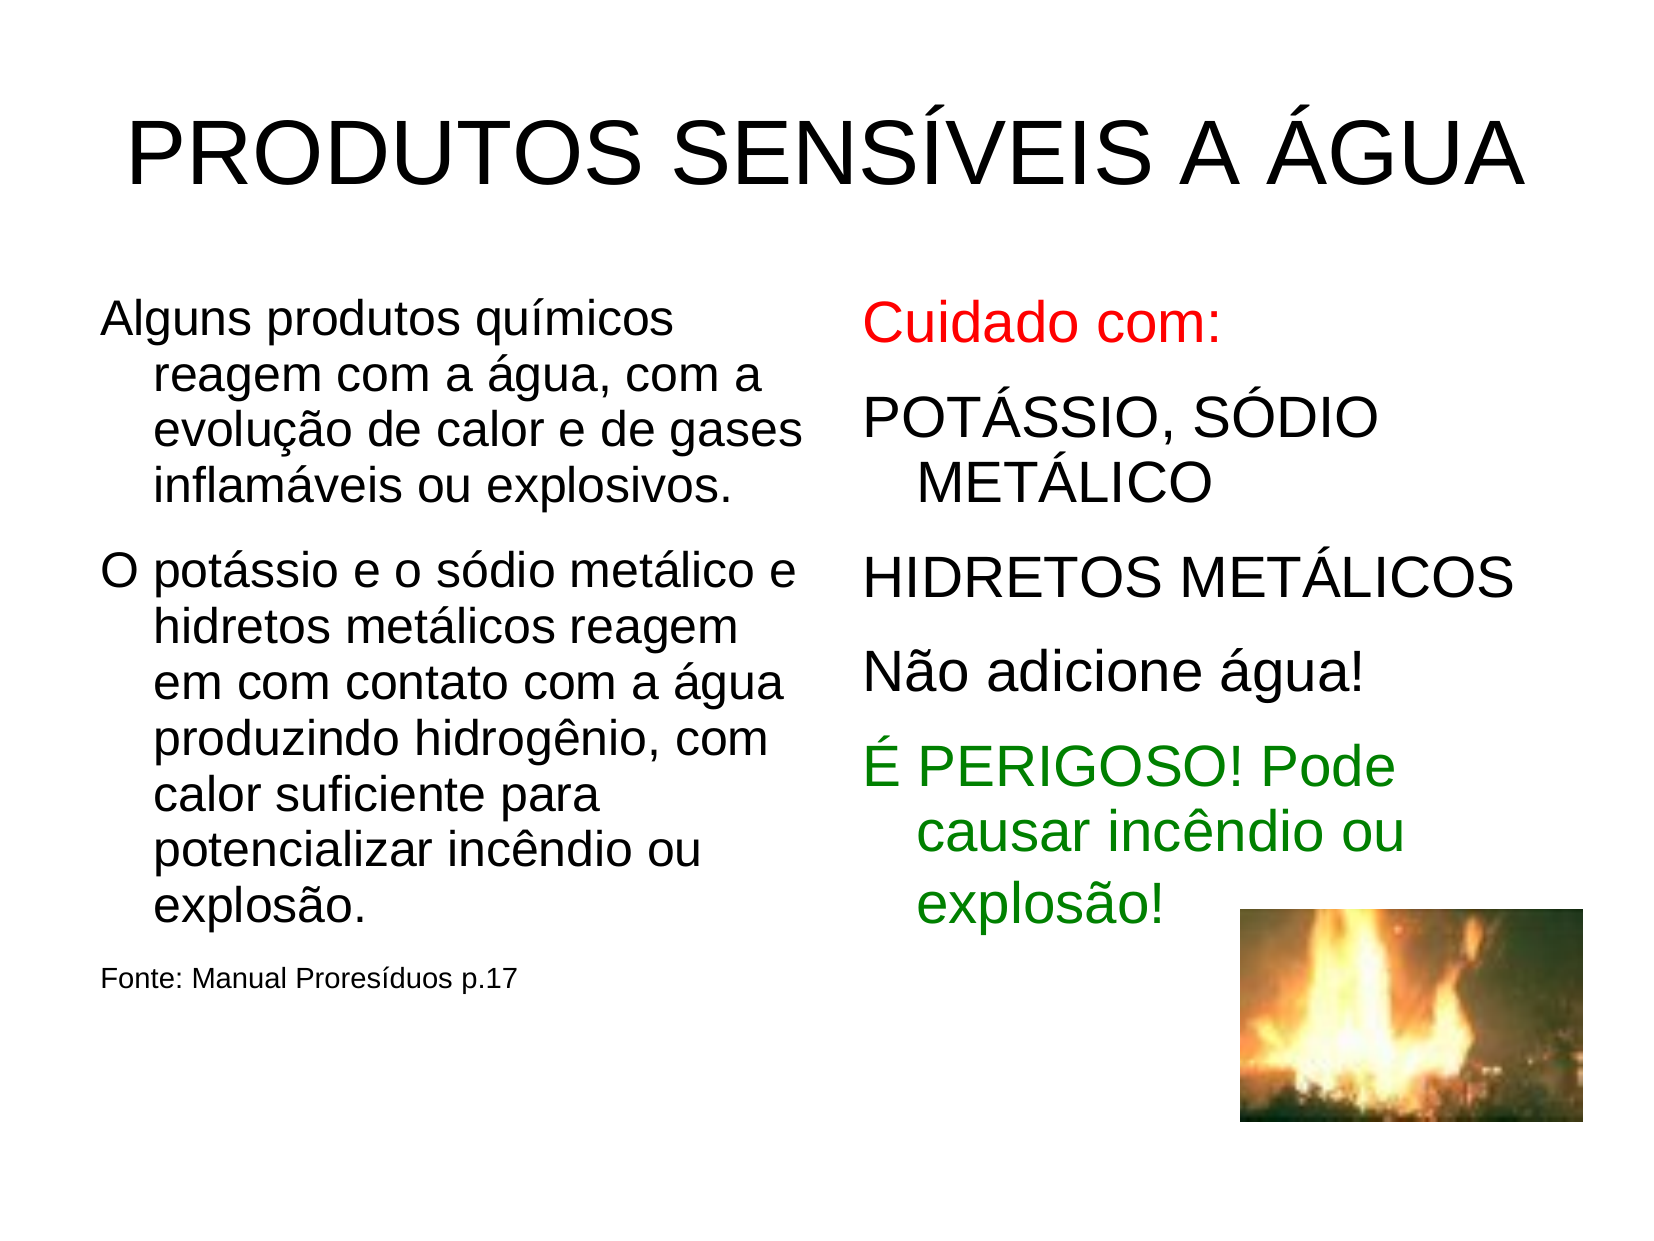

# PRODUTOS SENSÍVEIS A ÁGUA
Alguns produtos químicos reagem com a água, com a evolução de calor e de gases inflamáveis ou explosivos.
O potássio e o sódio metálico e hidretos metálicos reagem em com contato com a água produzindo hidrogênio, com calor suficiente para potencializar incêndio ou explosão.
Fonte: Manual Proresíduos p.17
Cuidado com:
POTÁSSIO, SÓDIO METÁLICO
HIDRETOS METÁLICOS
Não adicione água!
É PERIGOSO! Pode causar incêndio ou explosão!